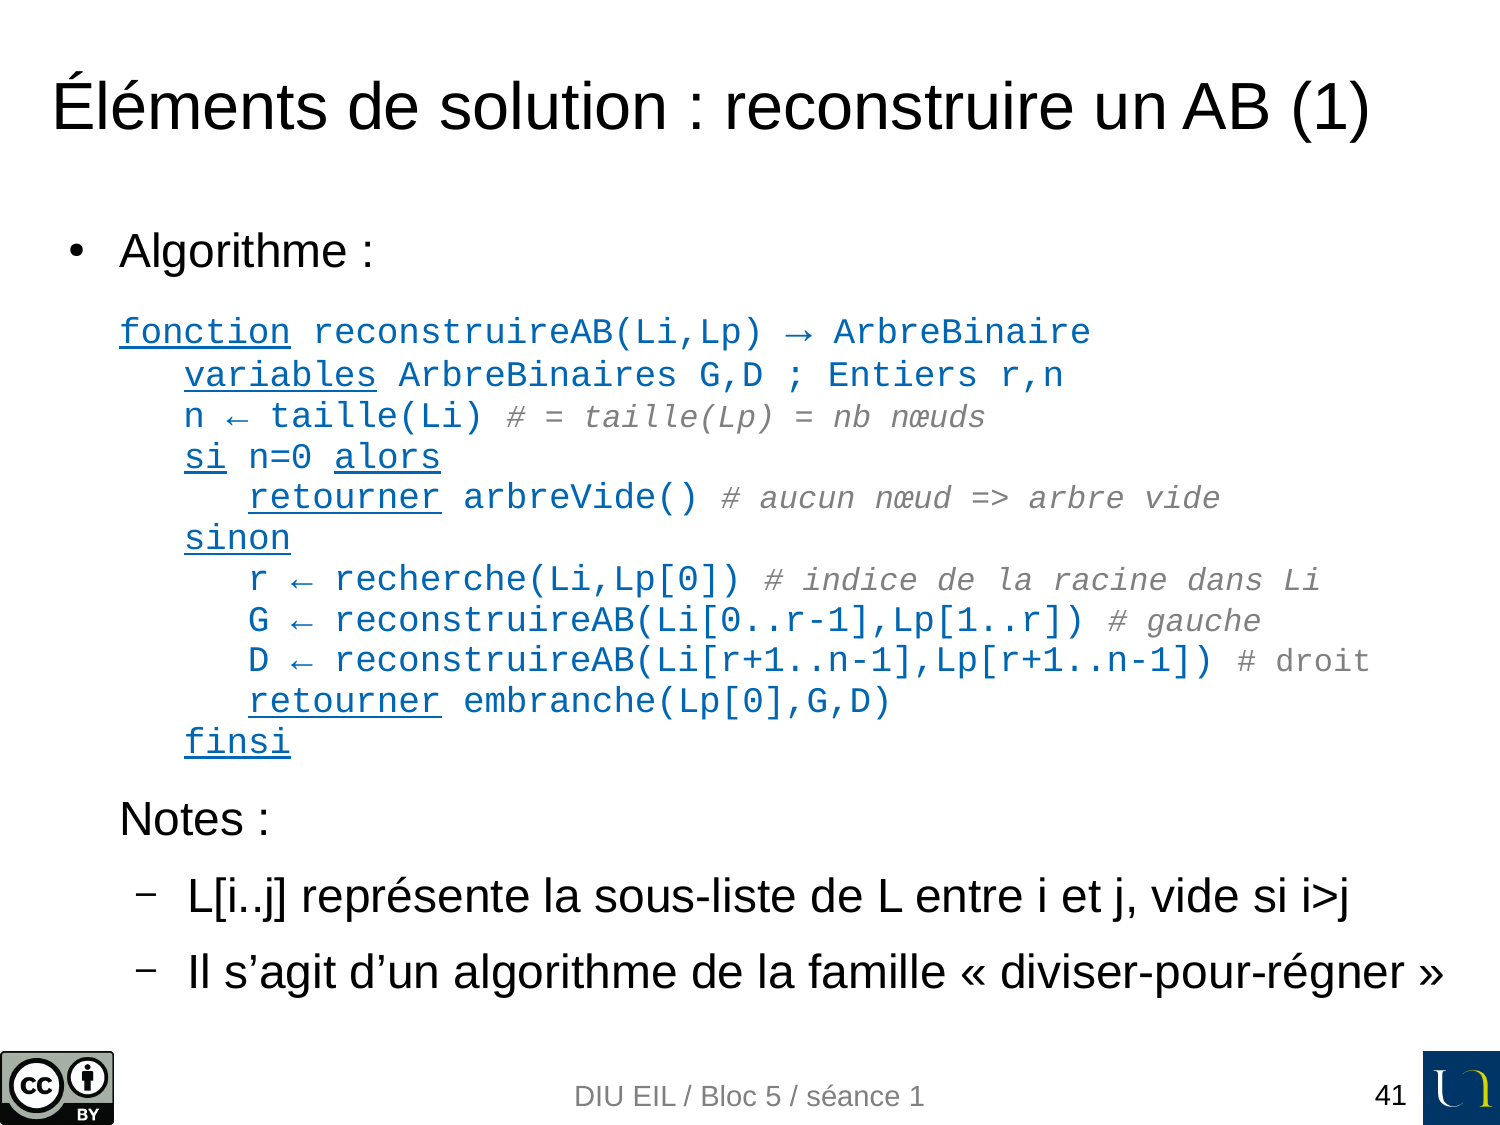

# Éléments de solution : reconstruire un AB (1)
Algorithme :
fonction reconstruireAB(Li,Lp) → ArbreBinaire
 variables ArbreBinaires G,D ; Entiers r,n
 n ← taille(Li) # = taille(Lp) = nb nœuds
 si n=0 alors
 retourner arbreVide() # aucun nœud => arbre vide
 sinon
 r ← recherche(Li,Lp[0]) # indice de la racine dans Li
 G ← reconstruireAB(Li[0..r-1],Lp[1..r]) # gauche
 D ← reconstruireAB(Li[r+1..n-1],Lp[r+1..n-1]) # droit
 retourner embranche(Lp[0],G,D)
 finsi
Notes :
L[i..j] représente la sous-liste de L entre i et j, vide si i>j
Il s’agit d’un algorithme de la famille « diviser-pour-régner »
41